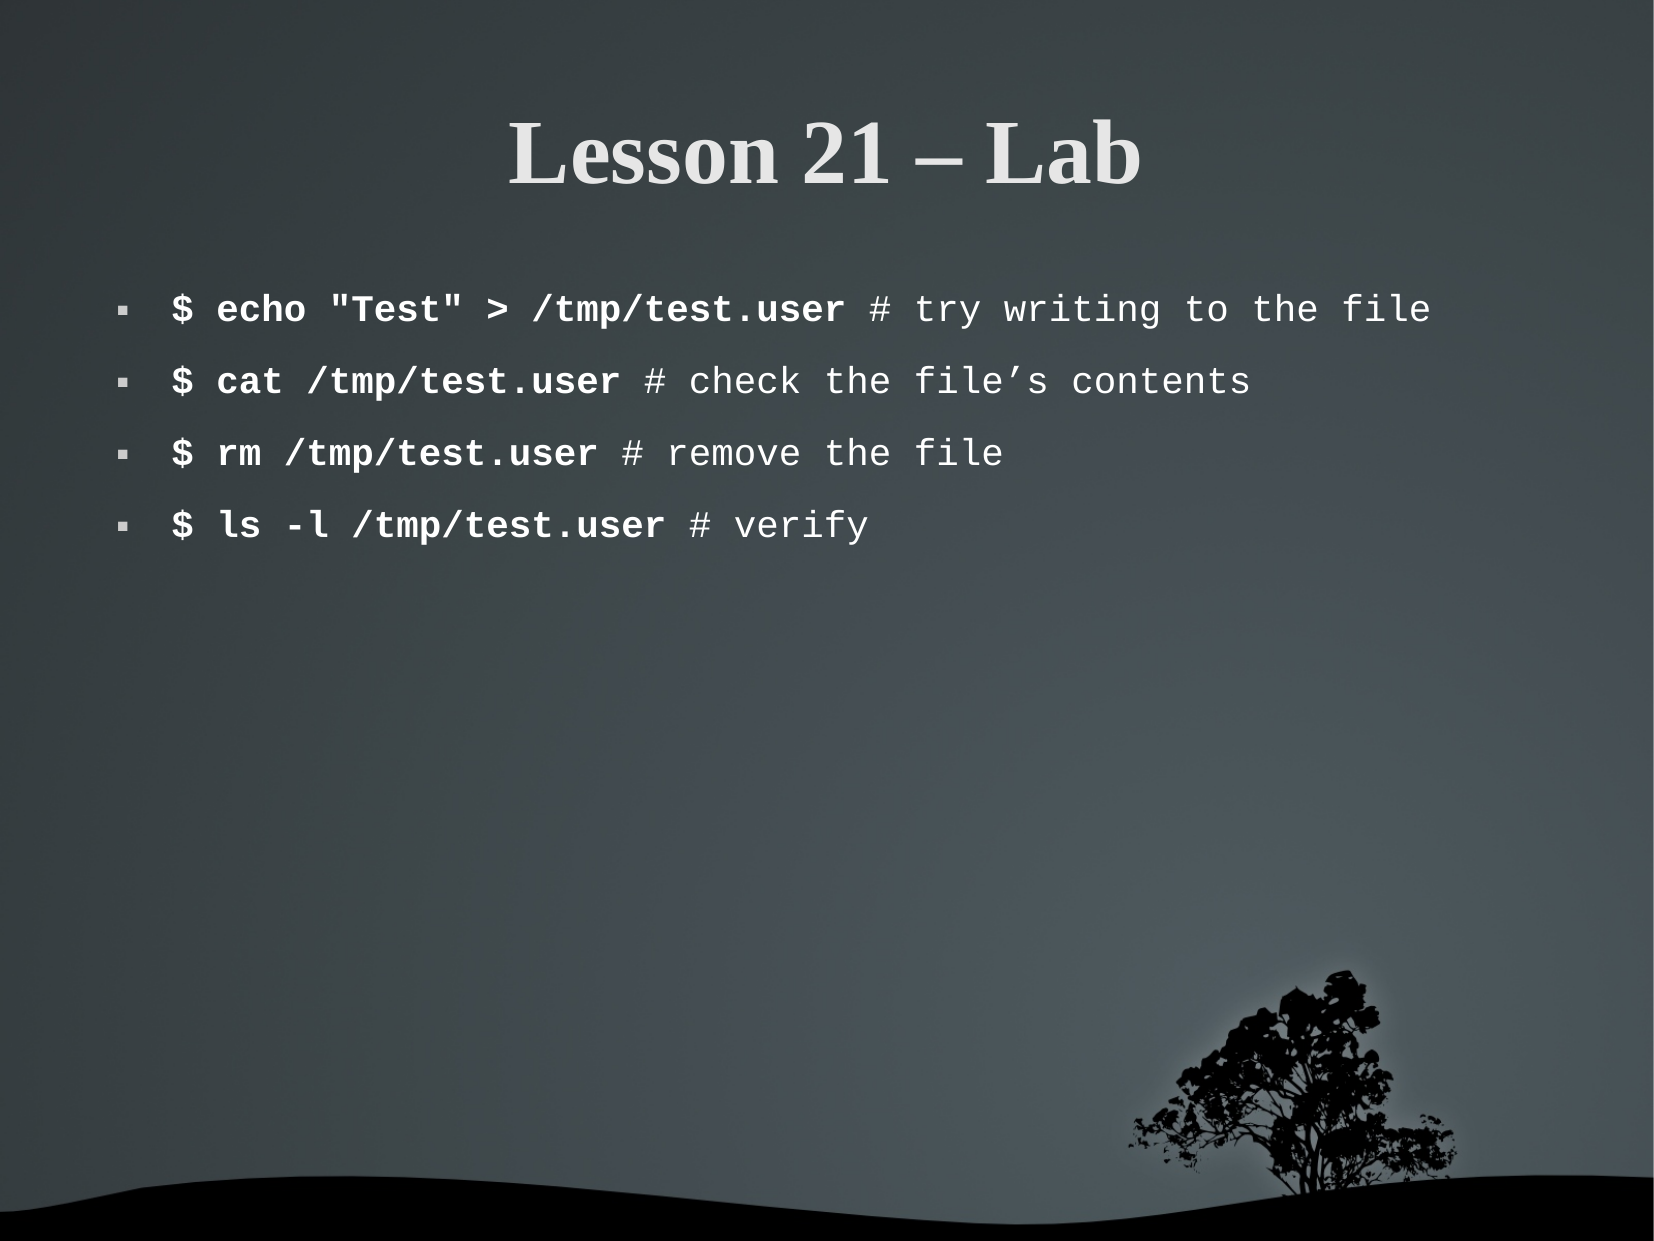

Lesson 21 – Lab
# $ echo "Test" > /tmp/test.user # try writing to the file
$ cat /tmp/test.user # check the file’s contents
$ rm /tmp/test.user # remove the file
$ ls -l /tmp/test.user # verify